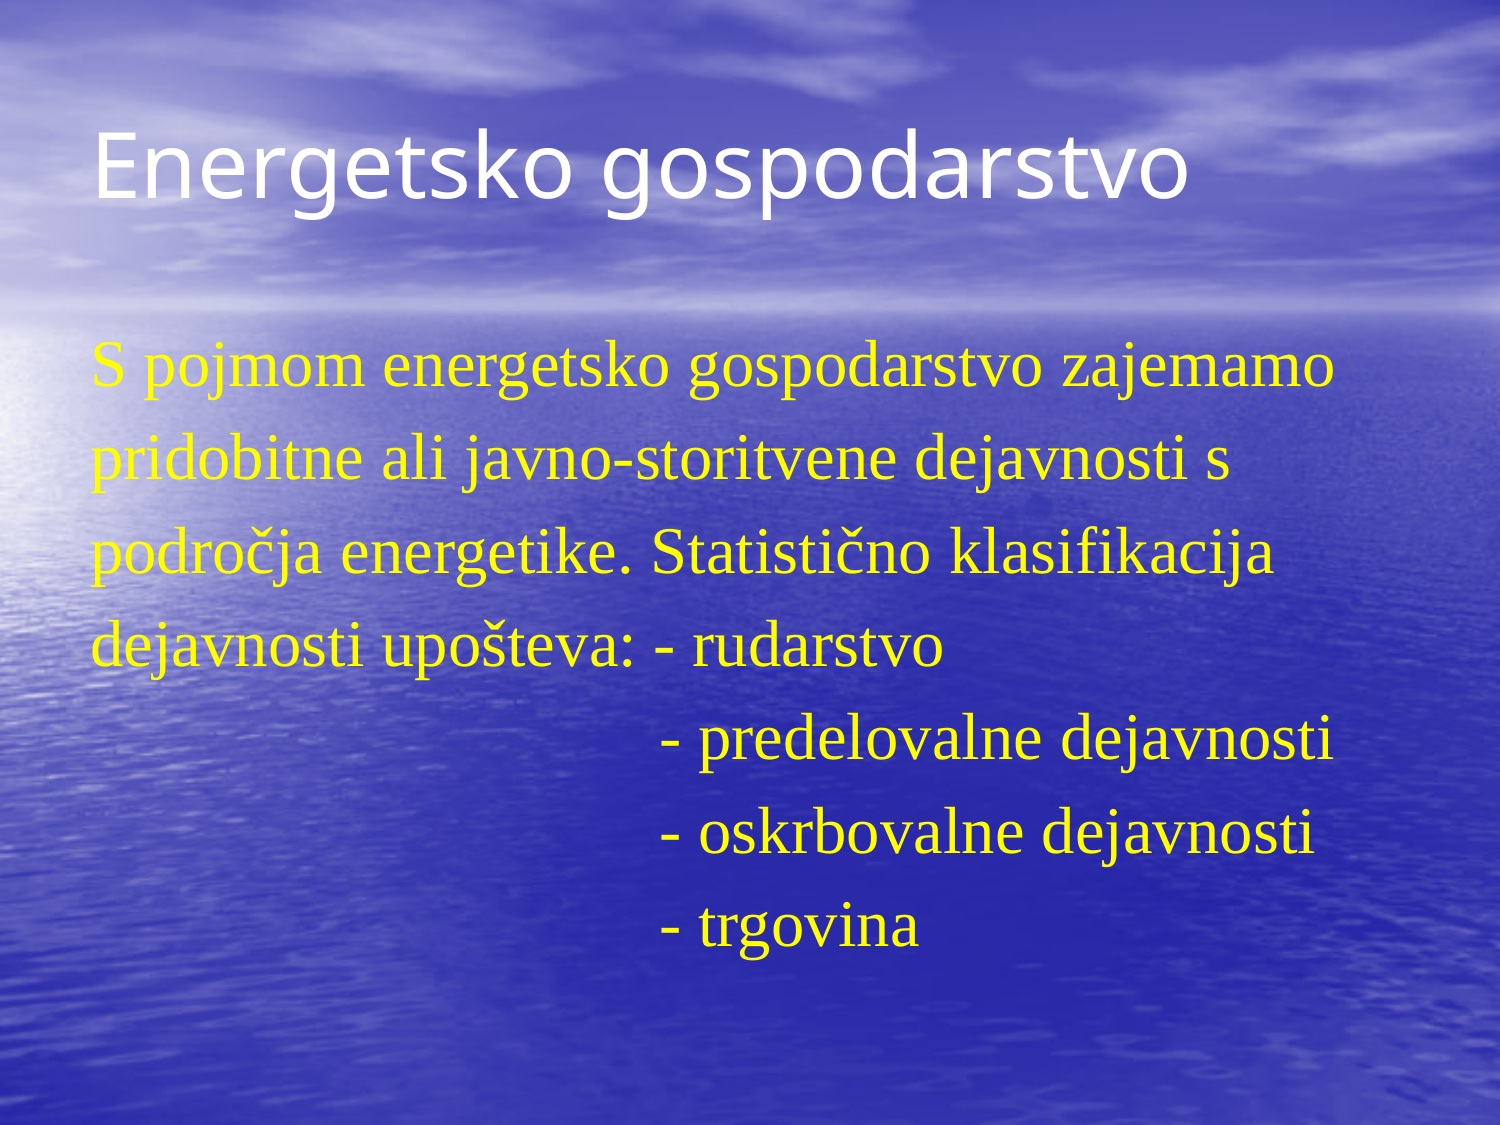

# Energetsko gospodarstvo
S pojmom energetsko gospodarstvo zajemamo
pridobitne ali javno-storitvene dejavnosti s
področja energetike. Statistično klasifikacija
dejavnosti upošteva: - rudarstvo
 - predelovalne dejavnosti
 - oskrbovalne dejavnosti
 - trgovina